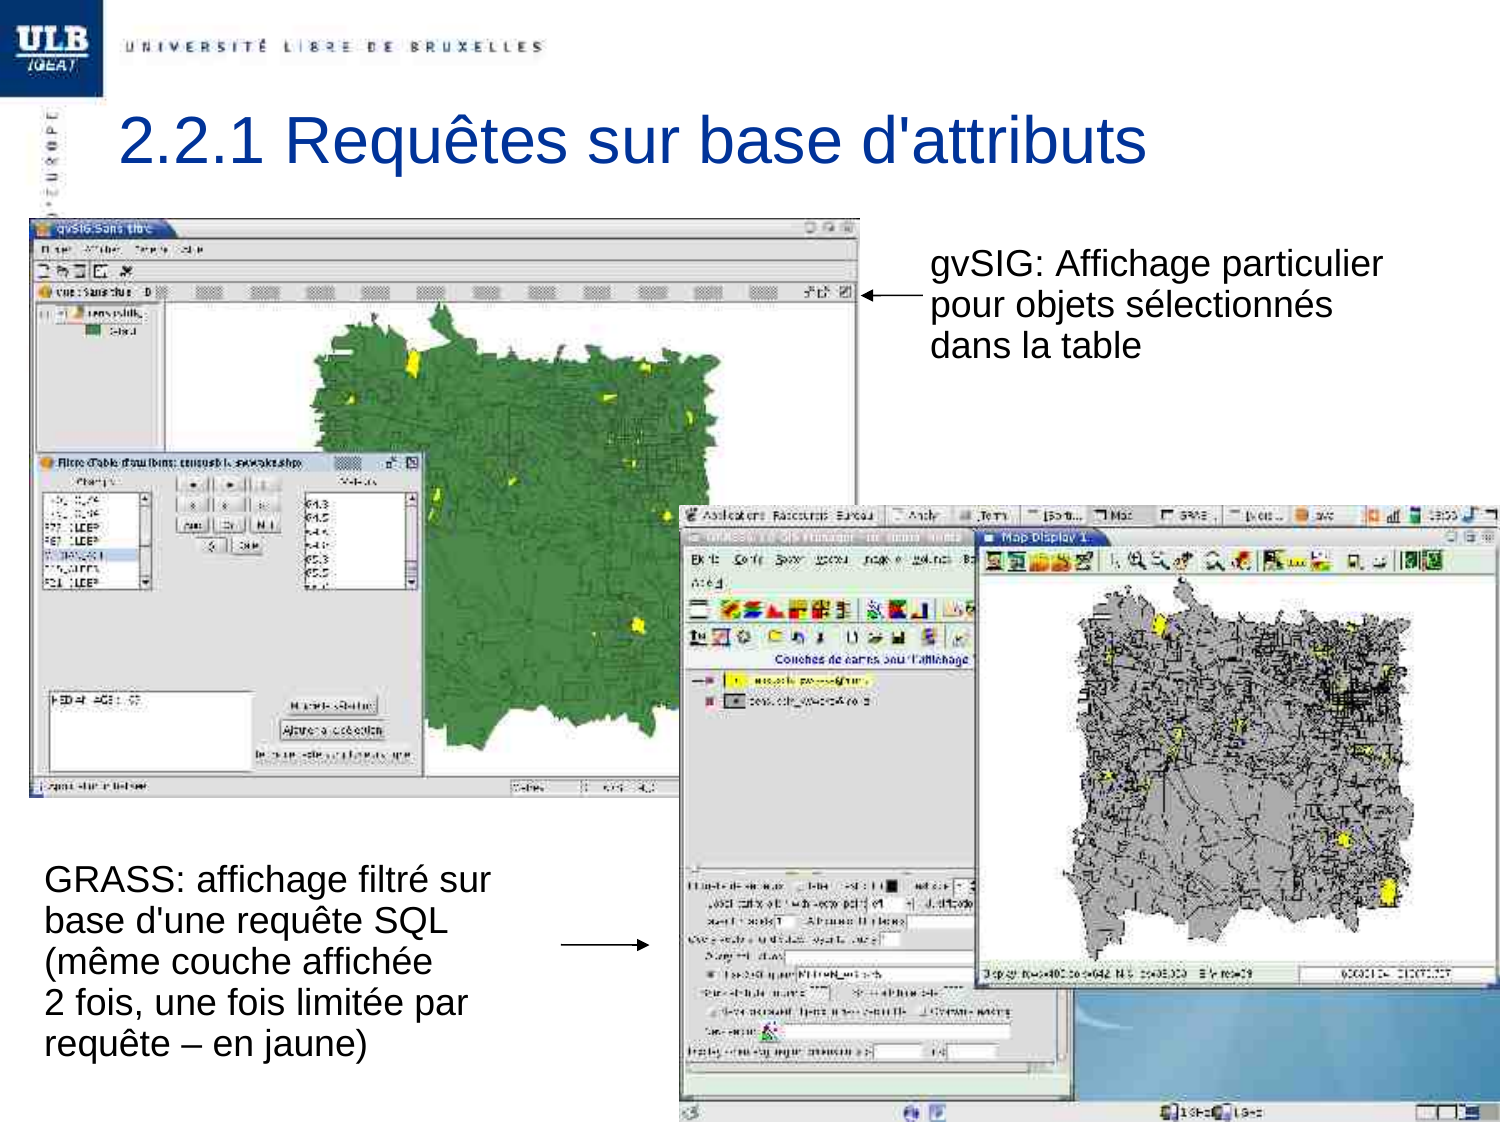

2.2.1 Requêtes sur base d'attributs
gvSIG: Affichage particulier
pour objets sélectionnés
dans la table
GRASS: affichage filtré sur
base d'une requête SQL
(même couche affichée
2 fois, une fois limitée par
requête – en jaune)‏